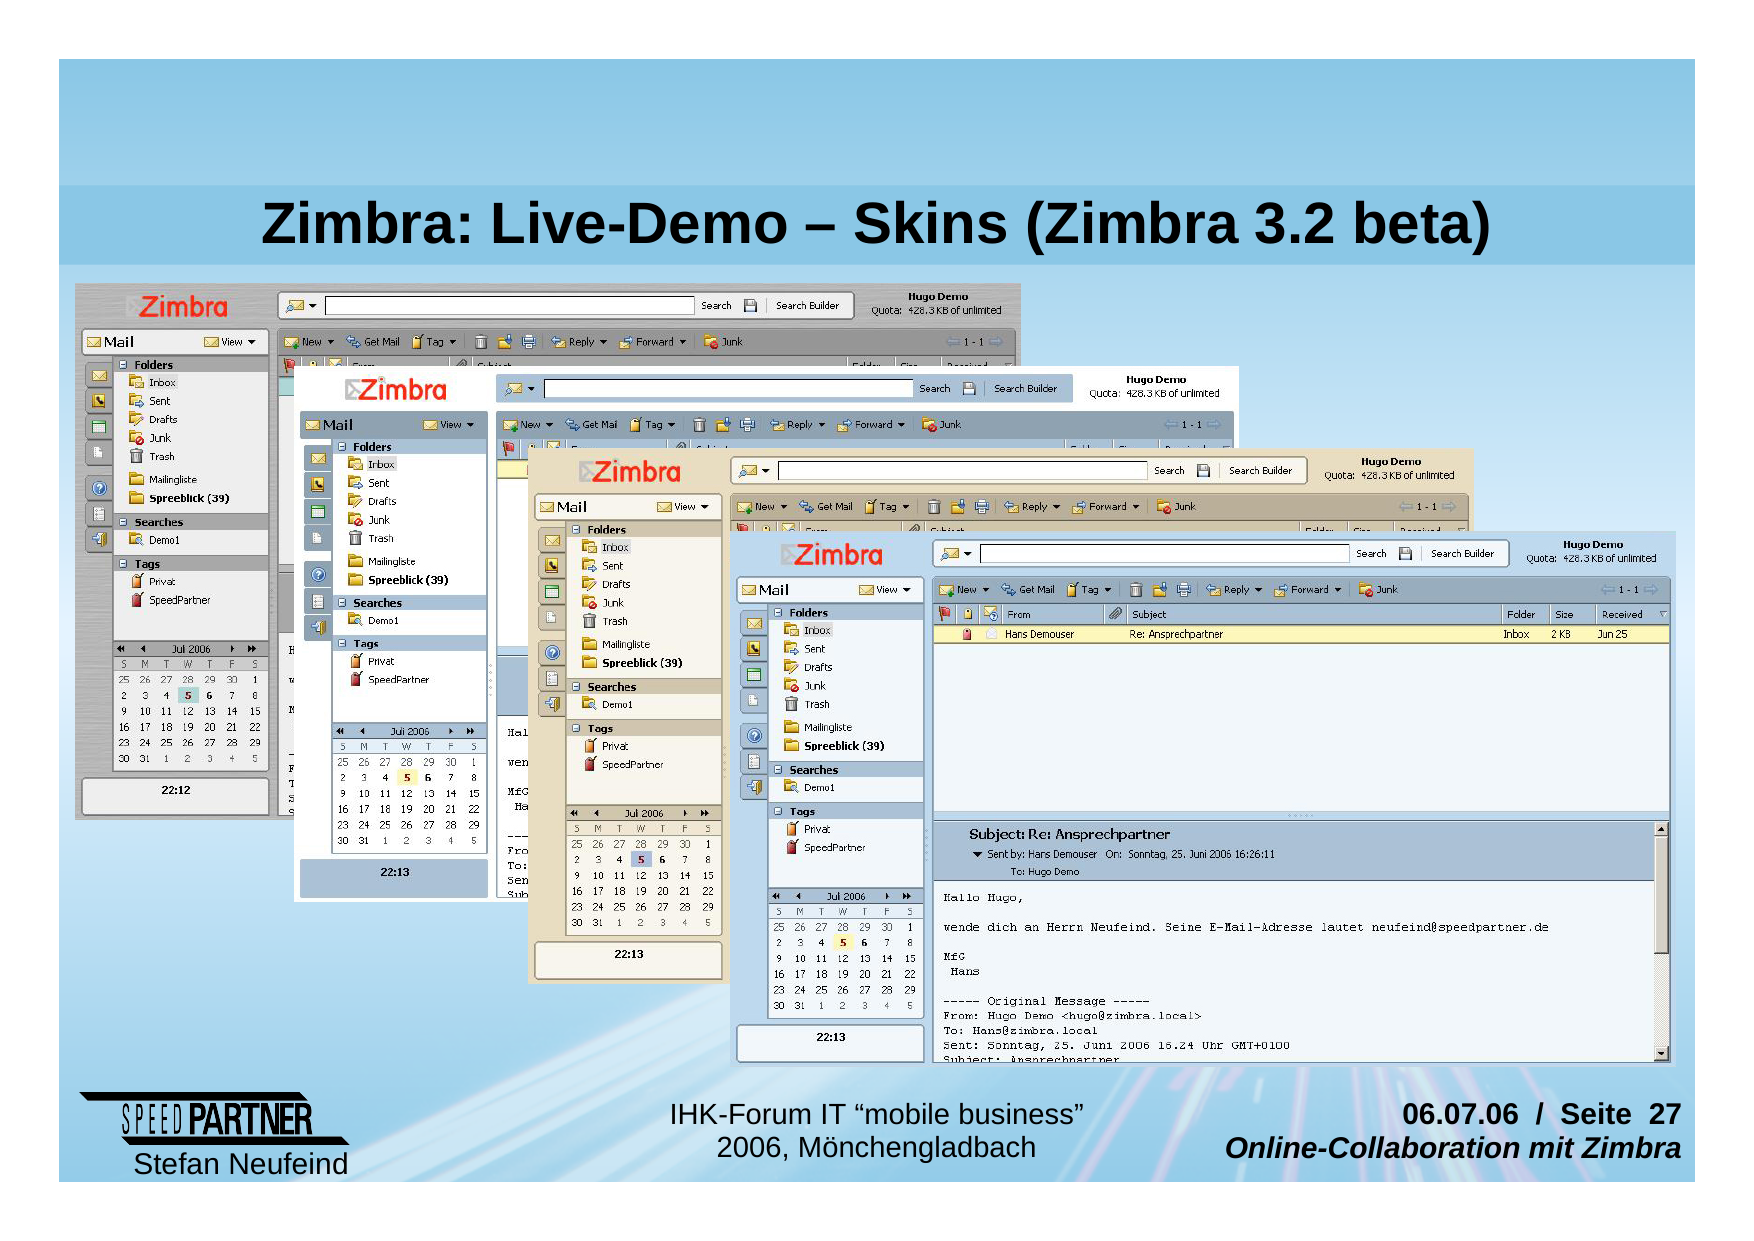

# Zimbra: Live-Demo – Skins (Zimbra 3.2 beta)